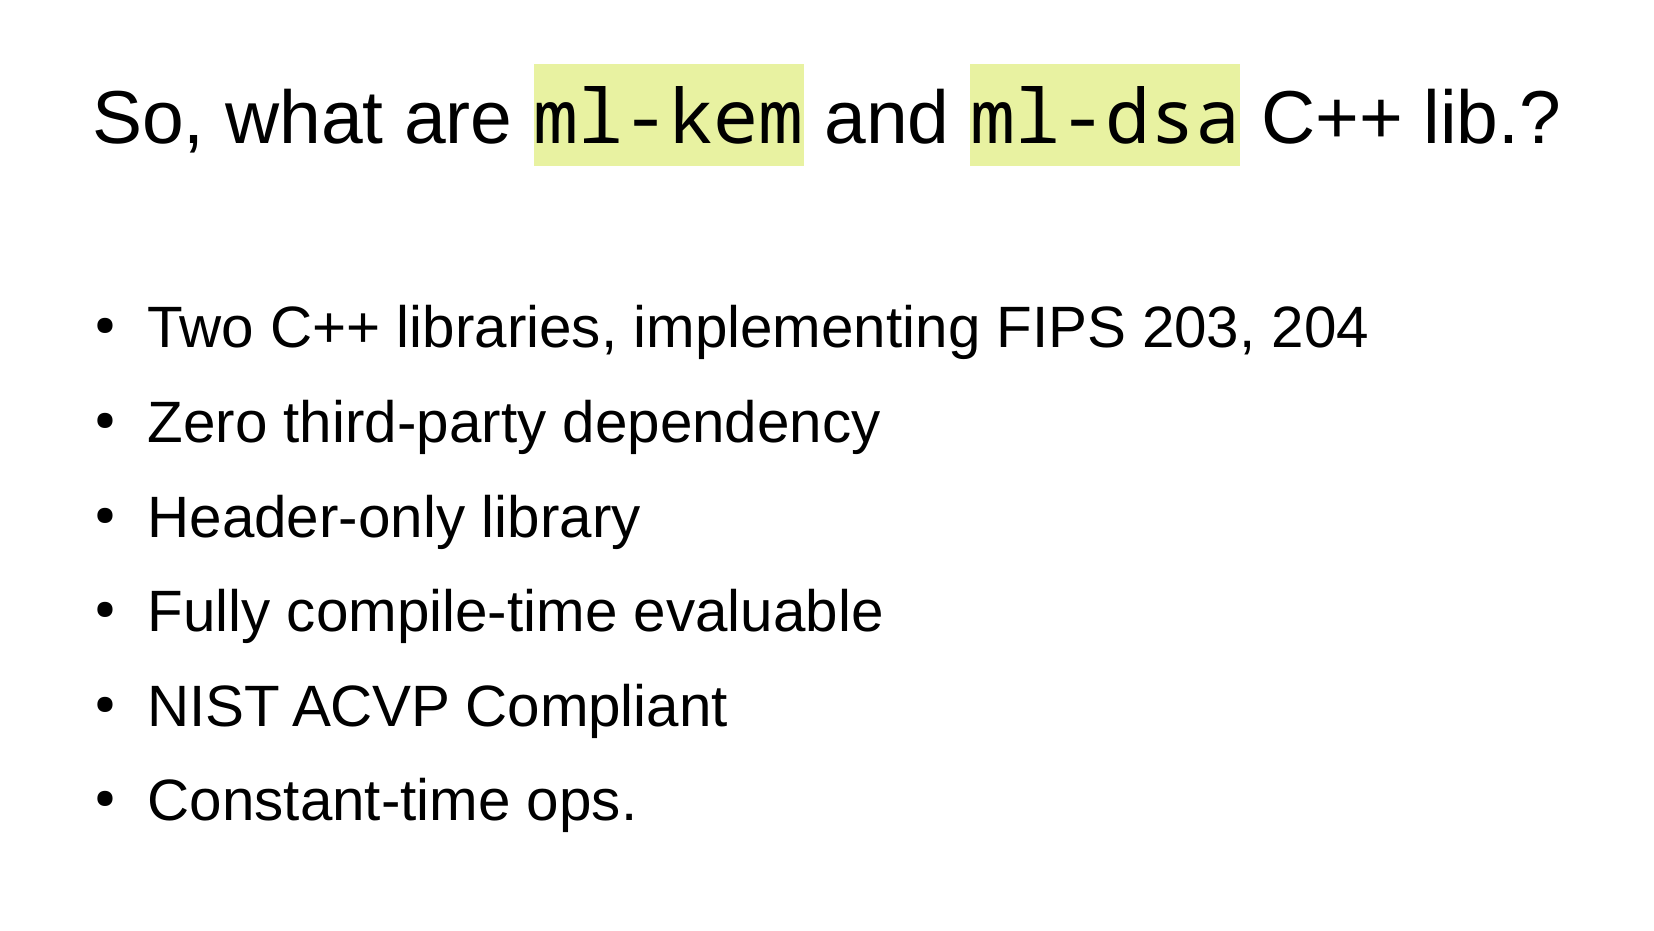

# So, what are ml-kem and ml-dsa C++ lib.?
Two C++ libraries, implementing FIPS 203, 204
Zero third-party dependency
Header-only library
Fully compile-time evaluable
NIST ACVP Compliant
Constant-time ops.